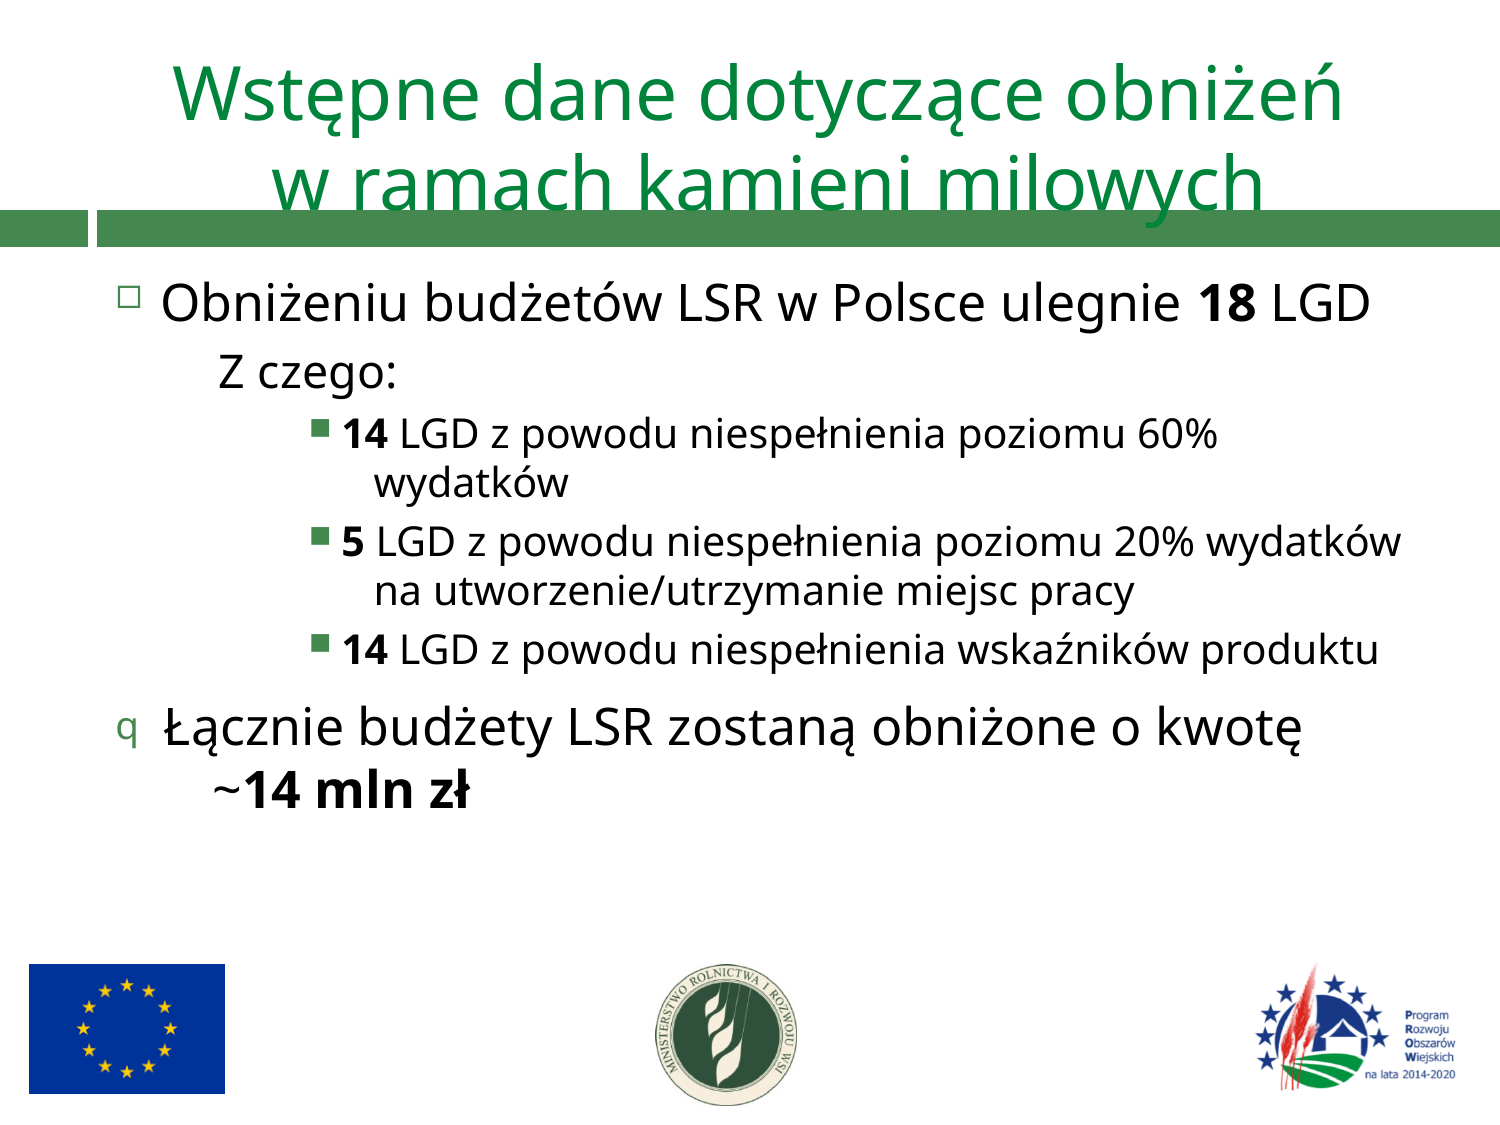

# Wstępne dane dotyczące obniżeń w ramach kamieni milowych
Obniżeniu budżetów LSR w Polsce ulegnie 18 LGD
Z czego:
14 LGD z powodu niespełnienia poziomu 60% wydatków
5 LGD z powodu niespełnienia poziomu 20% wydatków na utworzenie/utrzymanie miejsc pracy
14 LGD z powodu niespełnienia wskaźników produktu
Łącznie budżety LSR zostaną obniżone o kwotę
~14 mln zł